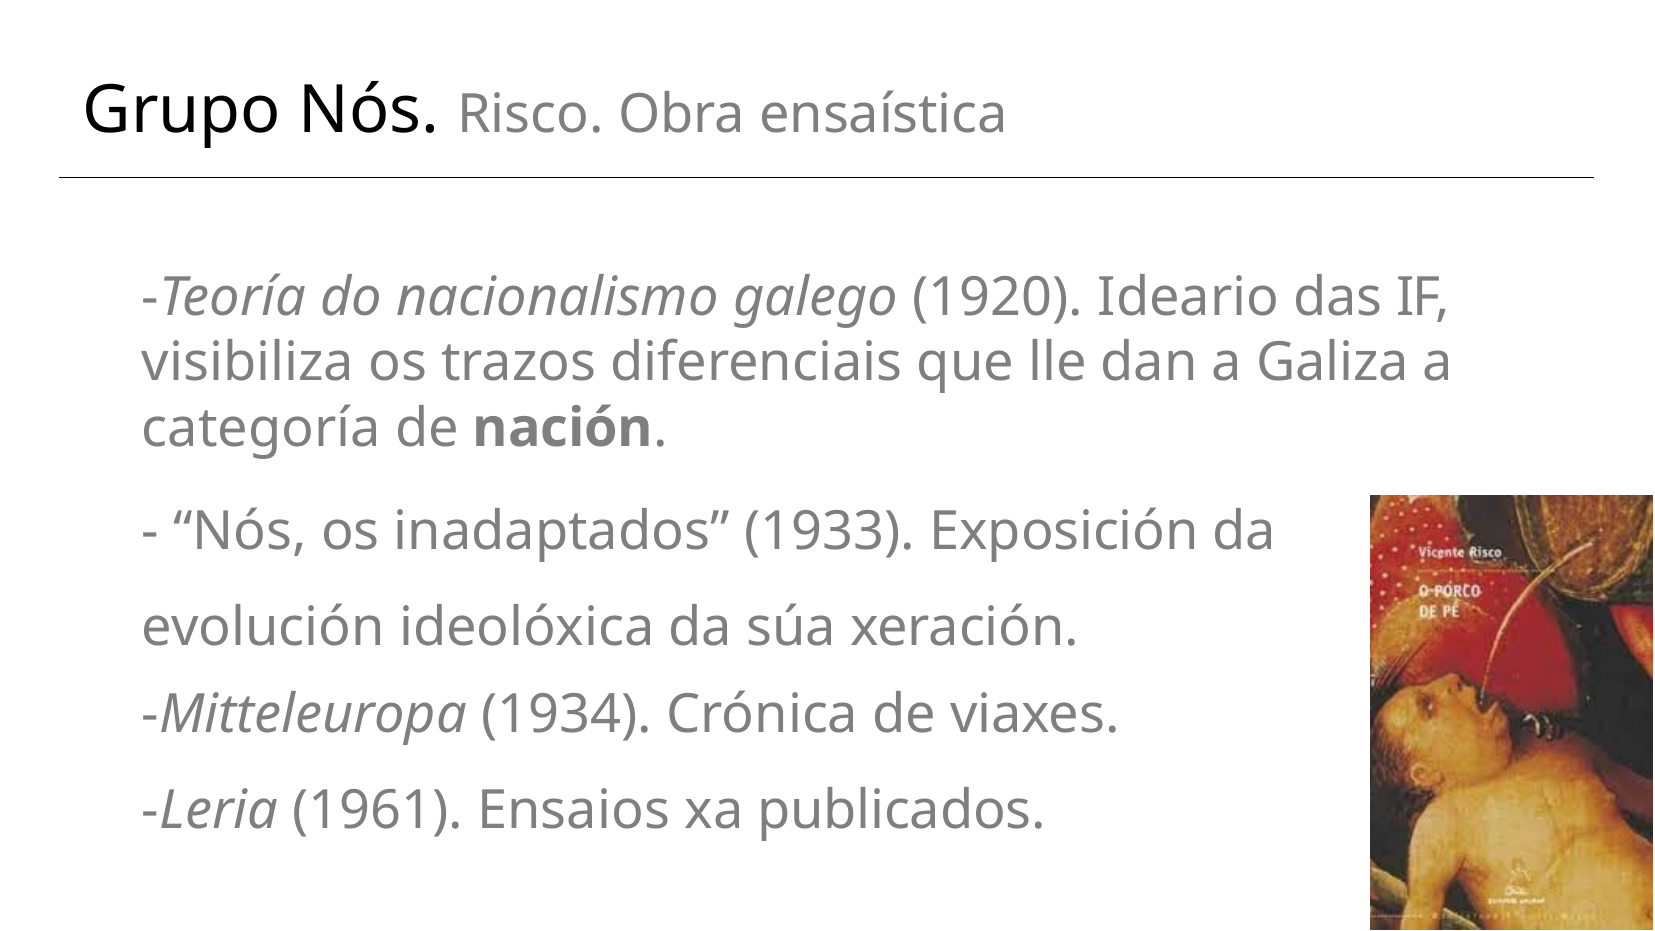

# Grupo Nós. Risco. Obra ensaística
-Teoría do nacionalismo galego (1920). Ideario das IF, visibiliza os trazos diferenciais que lle dan a Galiza a categoría de nación.
- “Nós, os inadaptados” (1933). Exposición da evolución ideolóxica da súa xeración.
-Mitteleuropa (1934). Crónica de viaxes.
-Leria (1961). Ensaios xa publicados.